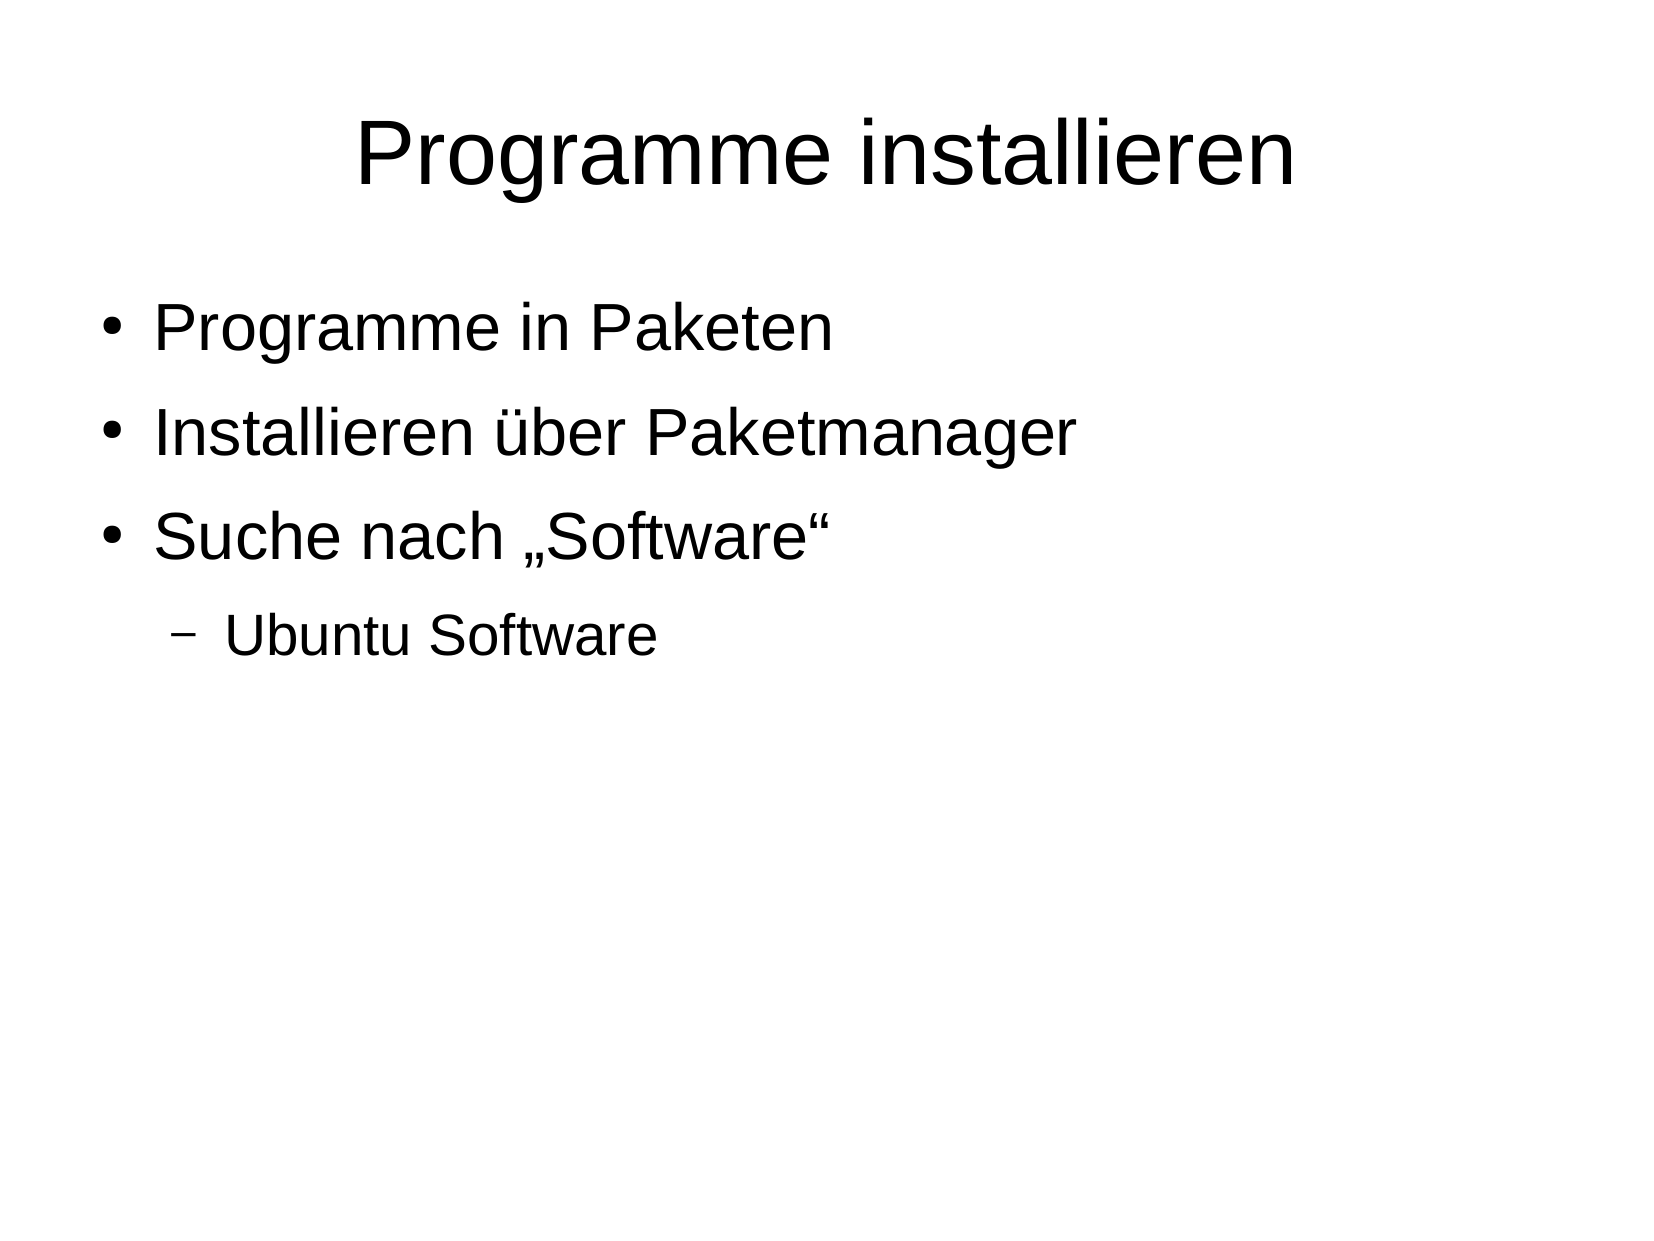

# Programme installieren
Programme in Paketen
Installieren über Paketmanager
Suche nach „Software“
Ubuntu Software